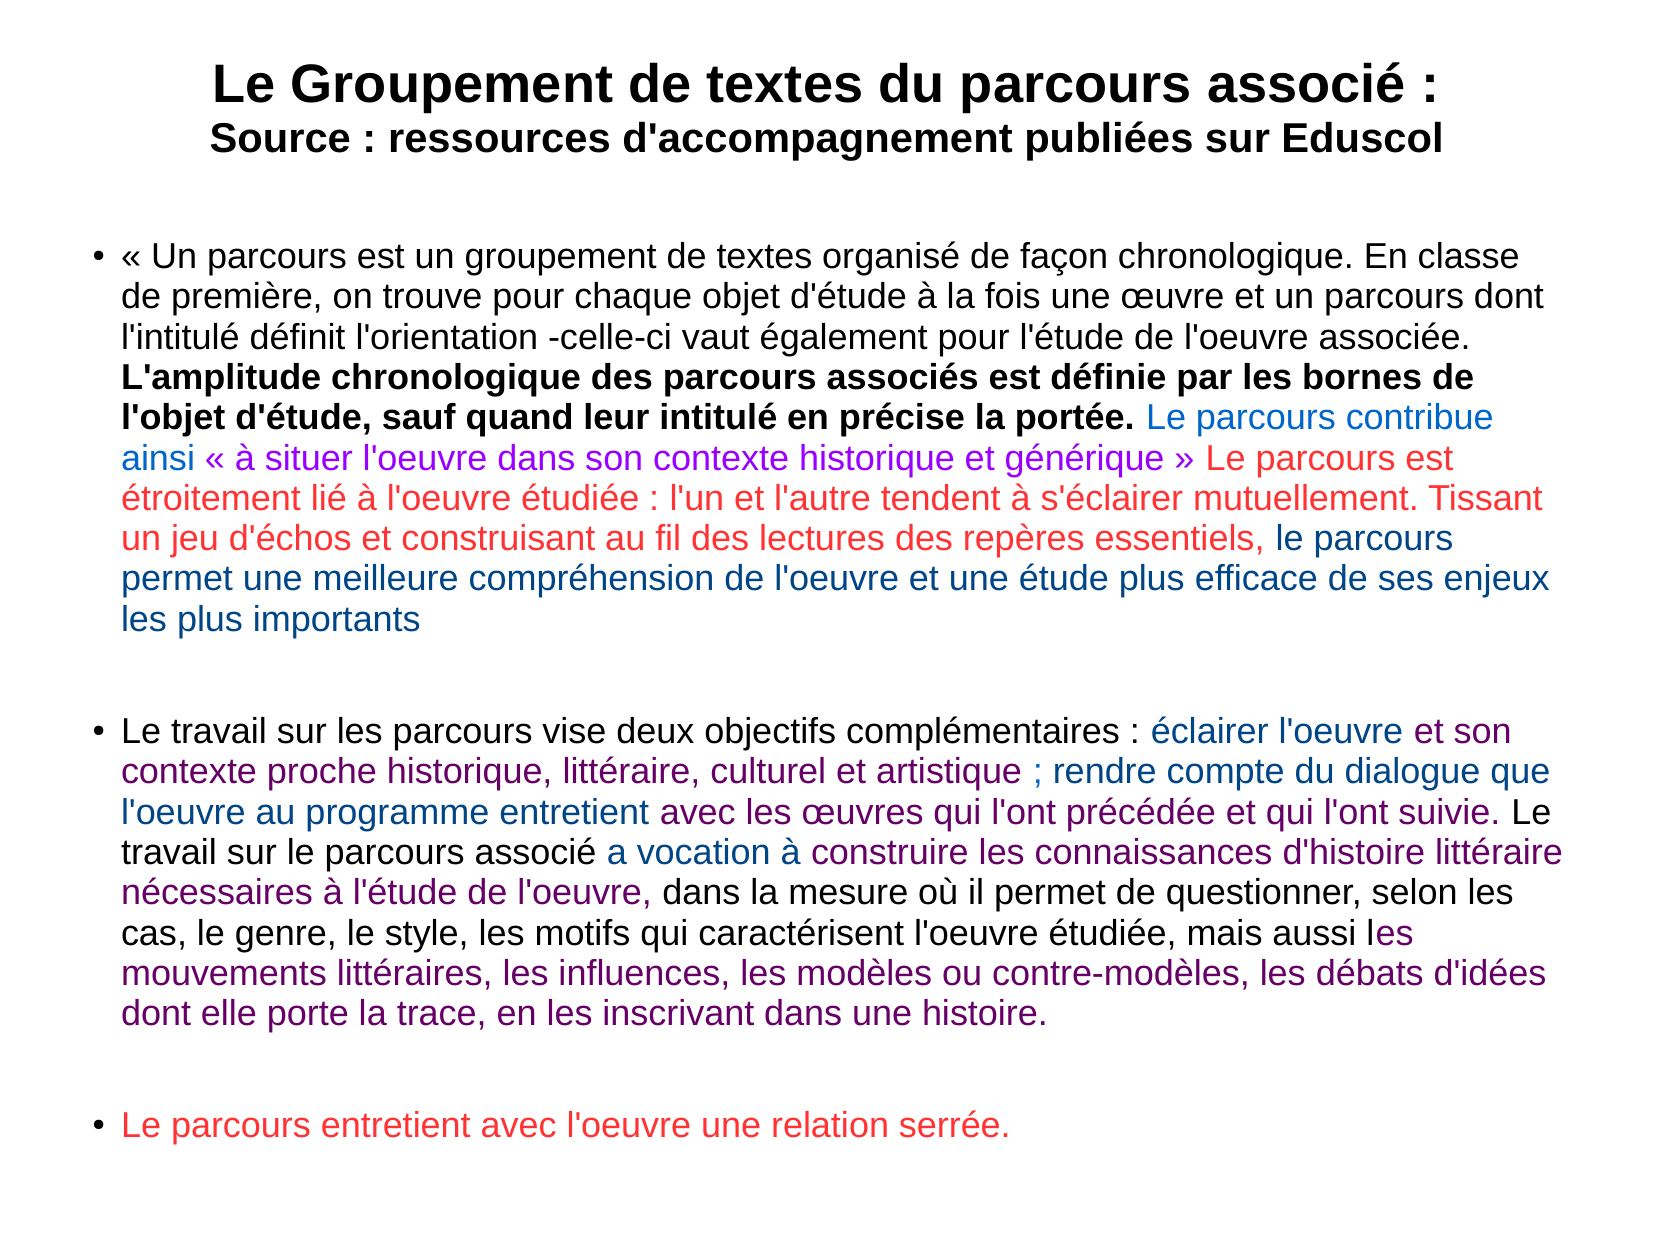

# Le Groupement de textes du parcours associé : Source : ressources d'accompagnement publiées sur Eduscol
« Un parcours est un groupement de textes organisé de façon chronologique. En classe de première, on trouve pour chaque objet d'étude à la fois une œuvre et un parcours dont l'intitulé définit l'orientation -celle-ci vaut également pour l'étude de l'oeuvre associée. L'amplitude chronologique des parcours associés est définie par les bornes de l'objet d'étude, sauf quand leur intitulé en précise la portée. Le parcours contribue ainsi « à situer l'oeuvre dans son contexte historique et générique » Le parcours est étroitement lié à l'oeuvre étudiée : l'un et l'autre tendent à s'éclairer mutuellement. Tissant un jeu d'échos et construisant au fil des lectures des repères essentiels, le parcours permet une meilleure compréhension de l'oeuvre et une étude plus efficace de ses enjeux les plus importants
Le travail sur les parcours vise deux objectifs complémentaires : éclairer l'oeuvre et son contexte proche historique, littéraire, culturel et artistique ; rendre compte du dialogue que l'oeuvre au programme entretient avec les œuvres qui l'ont précédée et qui l'ont suivie. Le travail sur le parcours associé a vocation à construire les connaissances d'histoire littéraire nécessaires à l'étude de l'oeuvre, dans la mesure où il permet de questionner, selon les cas, le genre, le style, les motifs qui caractérisent l'oeuvre étudiée, mais aussi les mouvements littéraires, les influences, les modèles ou contre-modèles, les débats d'idées dont elle porte la trace, en les inscrivant dans une histoire.
Le parcours entretient avec l'oeuvre une relation serrée.